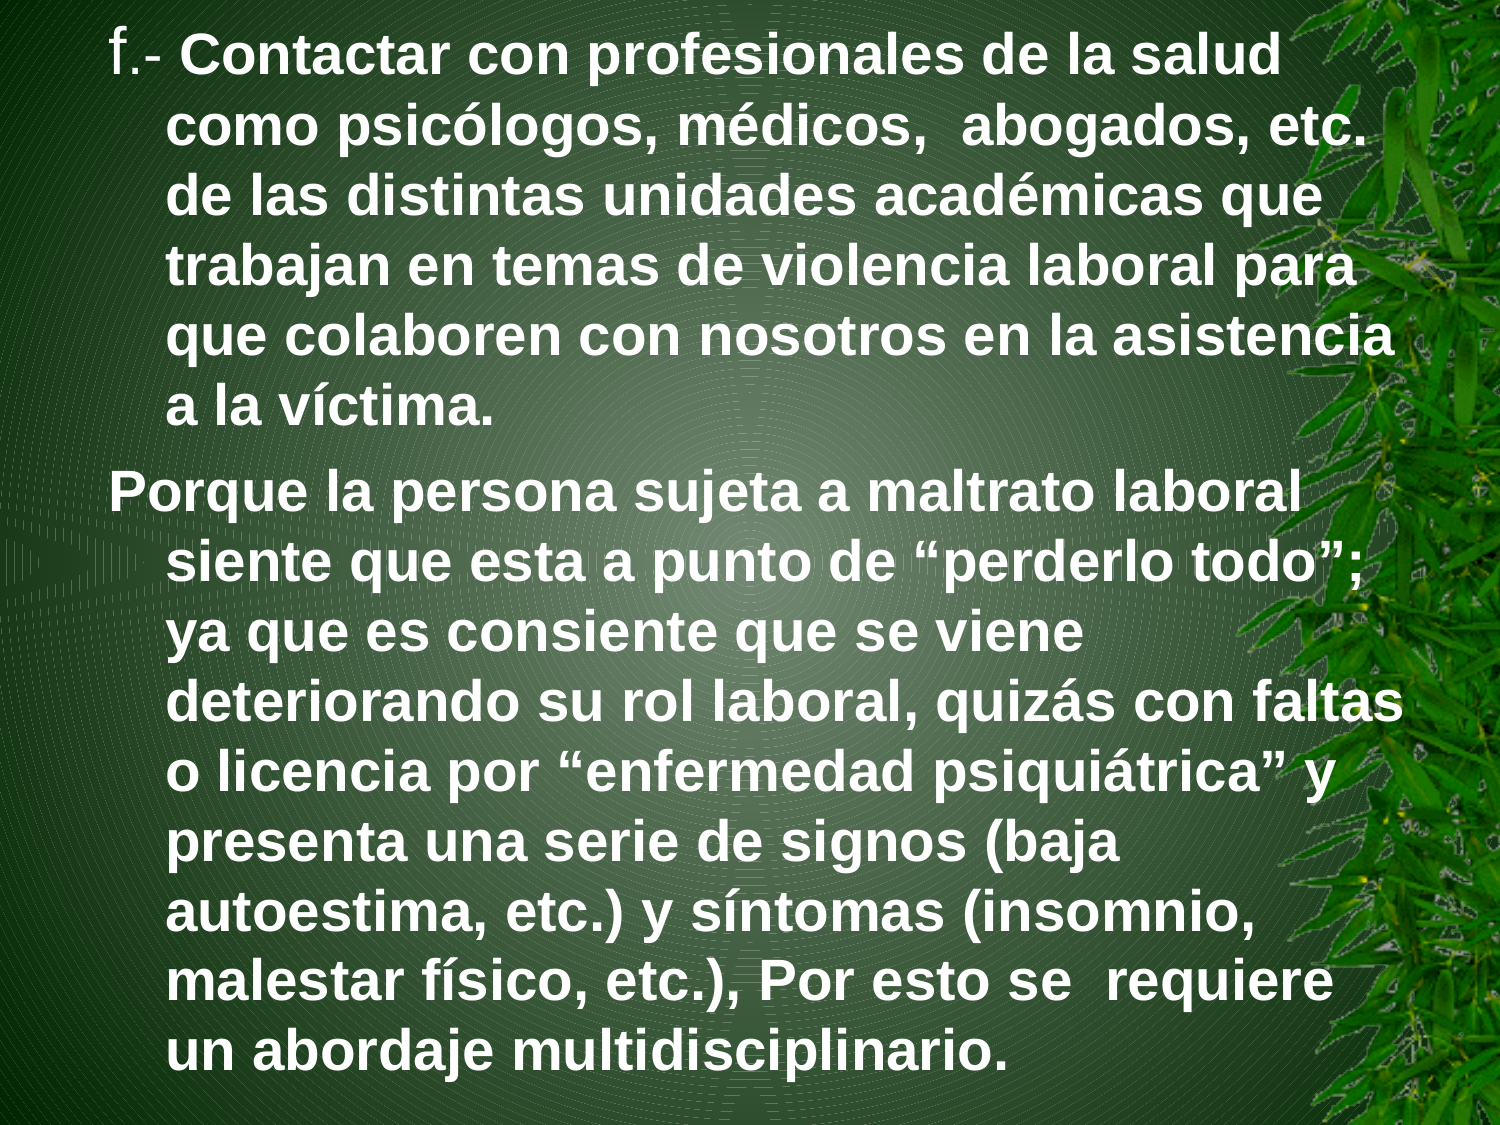

# f.- Contactar con profesionales de la salud como psicólogos, médicos, abogados, etc. de las distintas unidades académicas que trabajan en temas de violencia laboral para que colaboren con nosotros en la asistencia a la víctima.
Porque la persona sujeta a maltrato laboral siente que esta a punto de “perderlo todo”; ya que es consiente que se viene deteriorando su rol laboral, quizás con faltas o licencia por “enfermedad psiquiátrica” y presenta una serie de signos (baja autoestima, etc.) y síntomas (insomnio, malestar físico, etc.), Por esto se requiere un abordaje multidisciplinario.